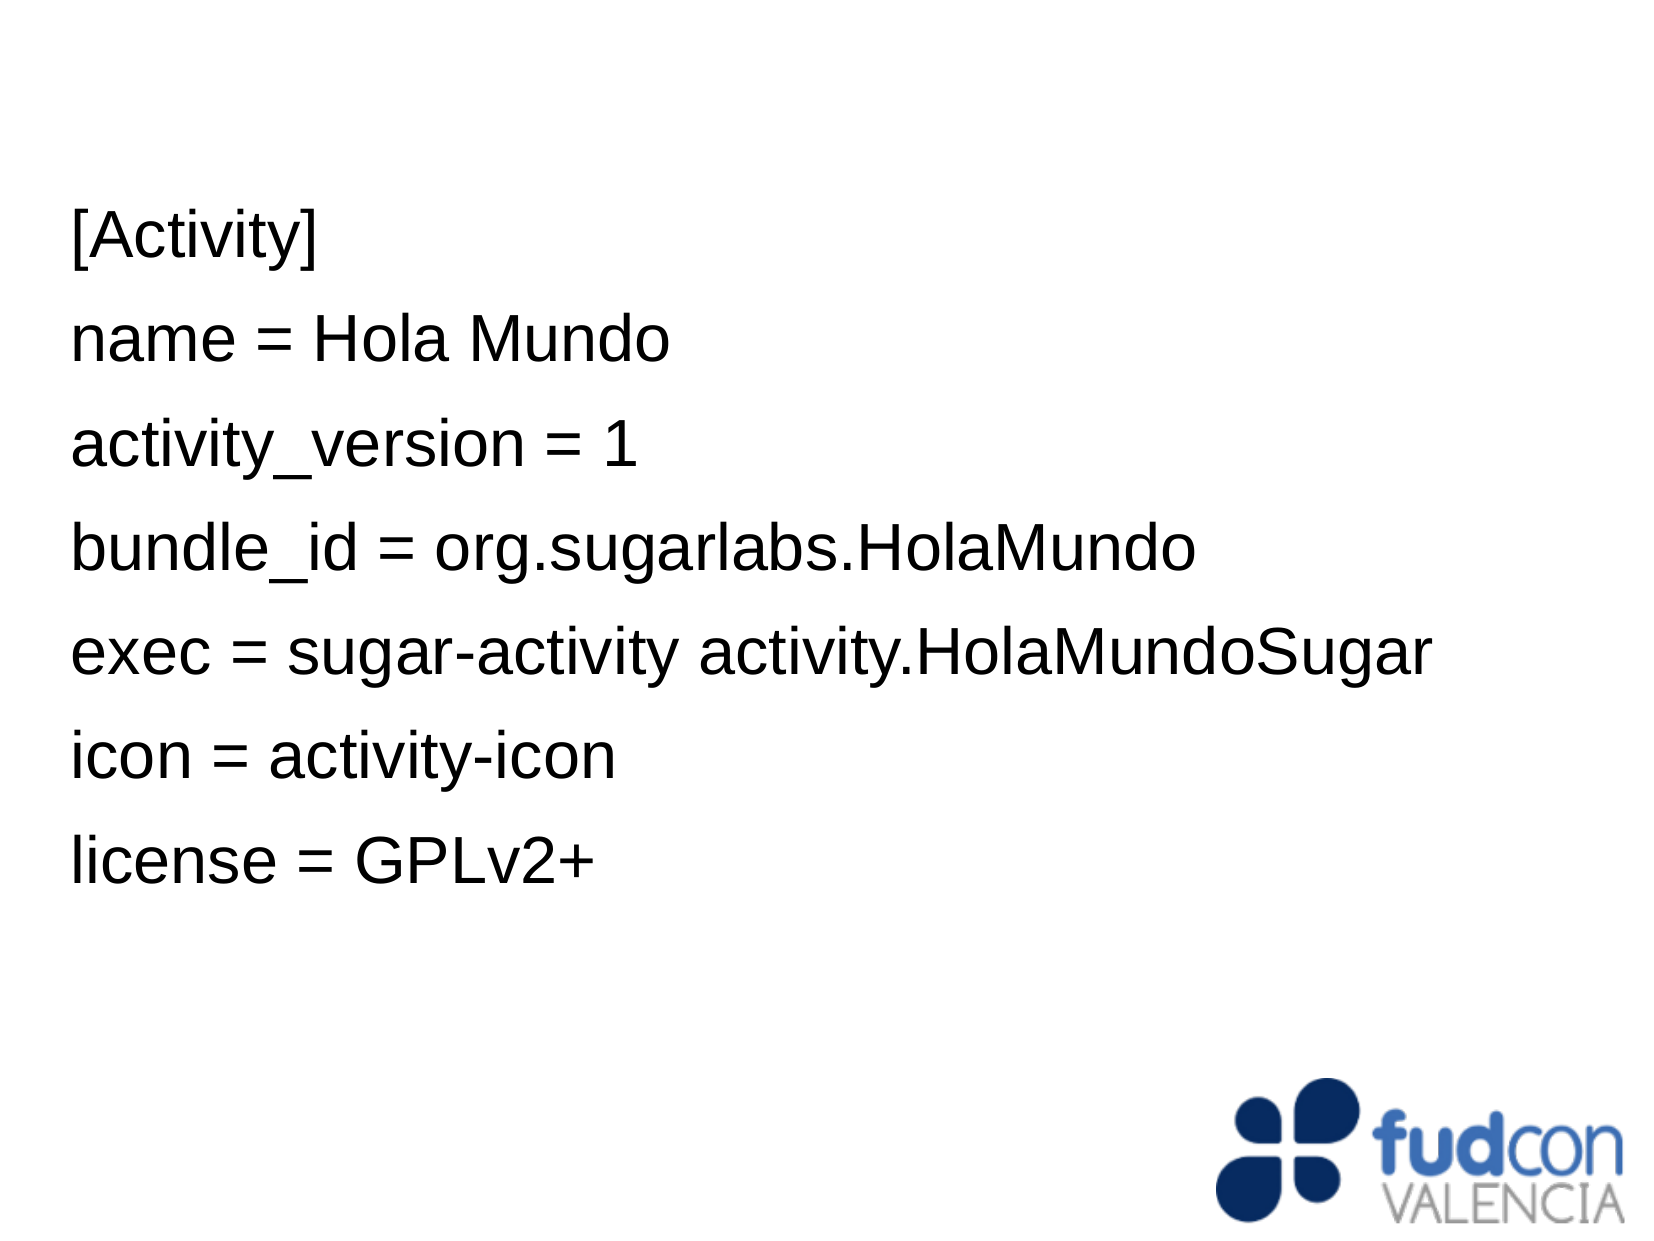

# [Activity]
name = Hola Mundo
activity_version = 1
bundle_id = org.sugarlabs.HolaMundo
exec = sugar-activity activity.HolaMundoSugar
icon = activity-icon
license = GPLv2+